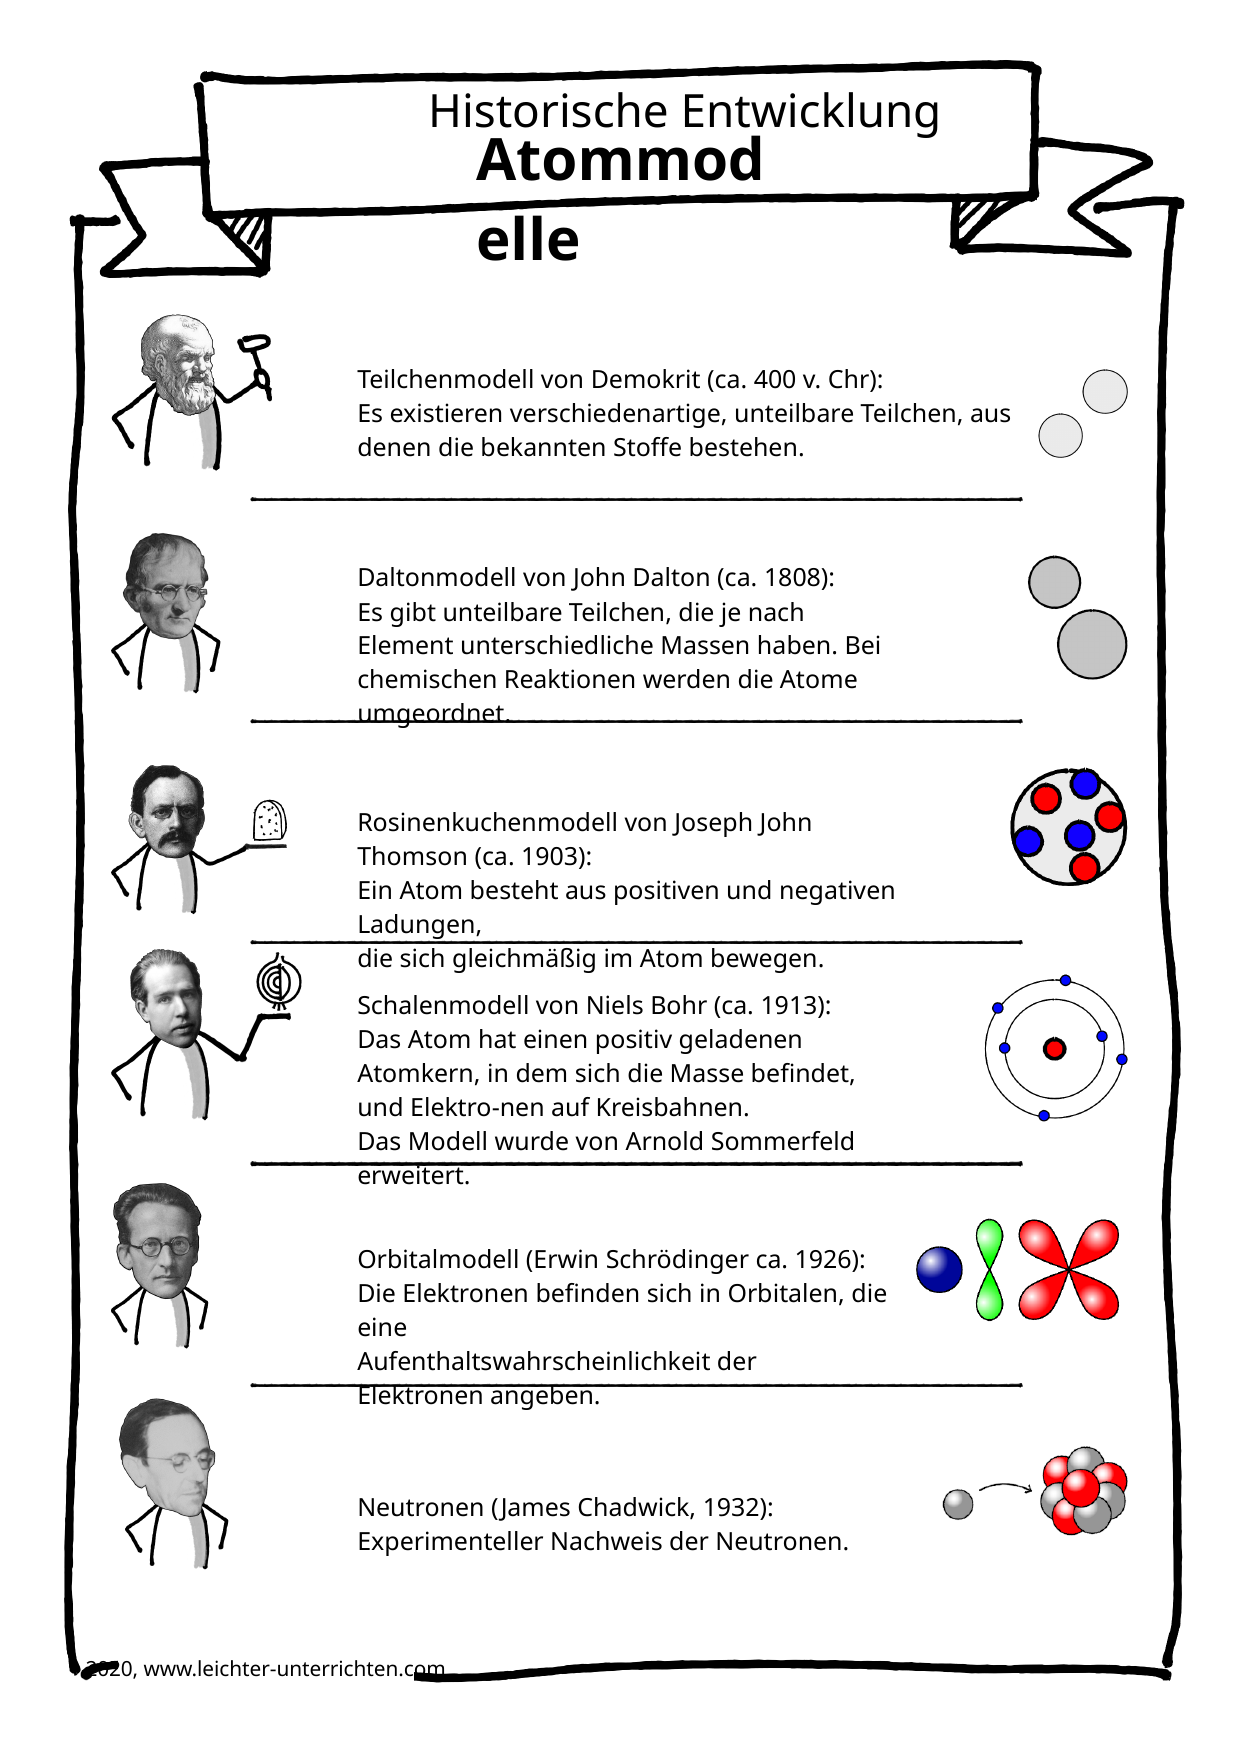

Historische Entwicklung
Atommodelle
Teilchenmodell von Demokrit (ca. 400 v. Chr):
Es existieren verschiedenartige, unteilbare Teilchen, aus
denen die bekannten Stoffe bestehen.
Daltonmodell von John Dalton (ca. 1808):
Es gibt unteilbare Teilchen, die je nach Element unterschiedliche Massen haben. Bei chemischen Reaktionen werden die Atome umgeordnet.
Rosinenkuchenmodell von Joseph John Thomson (ca. 1903):
Ein Atom besteht aus positiven und negativen Ladungen,
die sich gleichmäßig im Atom bewegen.
Schalenmodell von Niels Bohr (ca. 1913):
Das Atom hat einen positiv geladenen Atomkern, in dem sich die Masse befindet, und Elektro-nen auf Kreisbahnen.
Das Modell wurde von Arnold Sommerfeld erweitert.
Orbitalmodell (Erwin Schrödinger ca. 1926):
Die Elektronen befinden sich in Orbitalen, die eine
Aufenthaltswahrscheinlichkeit der Elektronen angeben.
Neutronen (James Chadwick, 1932):
Experimenteller Nachweis der Neutronen.
2020, www.leichter-unterrichten.com